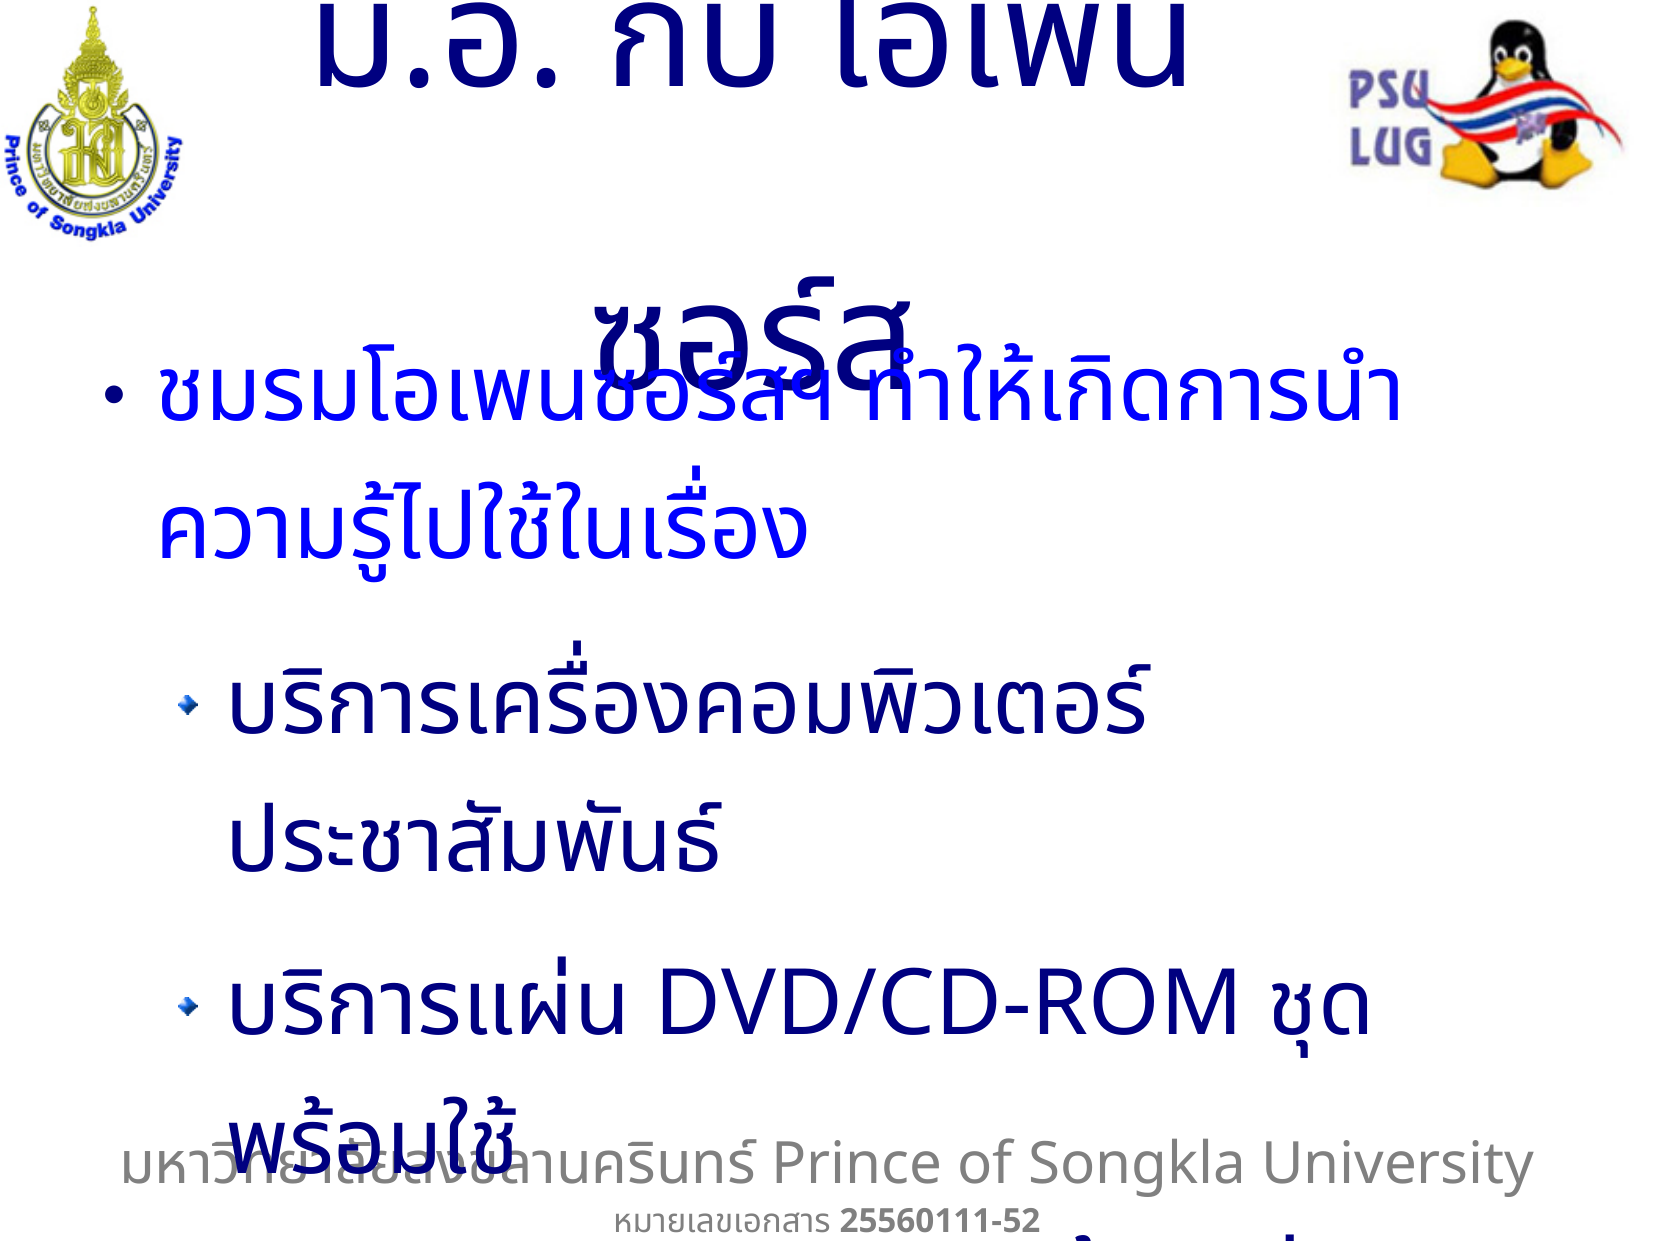

# ม.อ. กับ โอเพนซอร์ส
ชมรมโอเพนซอร์สฯ ทำให้เกิดการนำความรู้ไปใช้ในเรื่อง
บริการเครื่องคอมพิวเตอร์ประชาสัมพันธ์
บริการแผ่น DVD/CD-ROM ชุดพร้อมใช้
(PSU-remastersys สร้างแผ่น PSU-กู้ภัย, PSU-baby)
บริการห้องคอมพิวเตอร์ (PSU-Cloning)